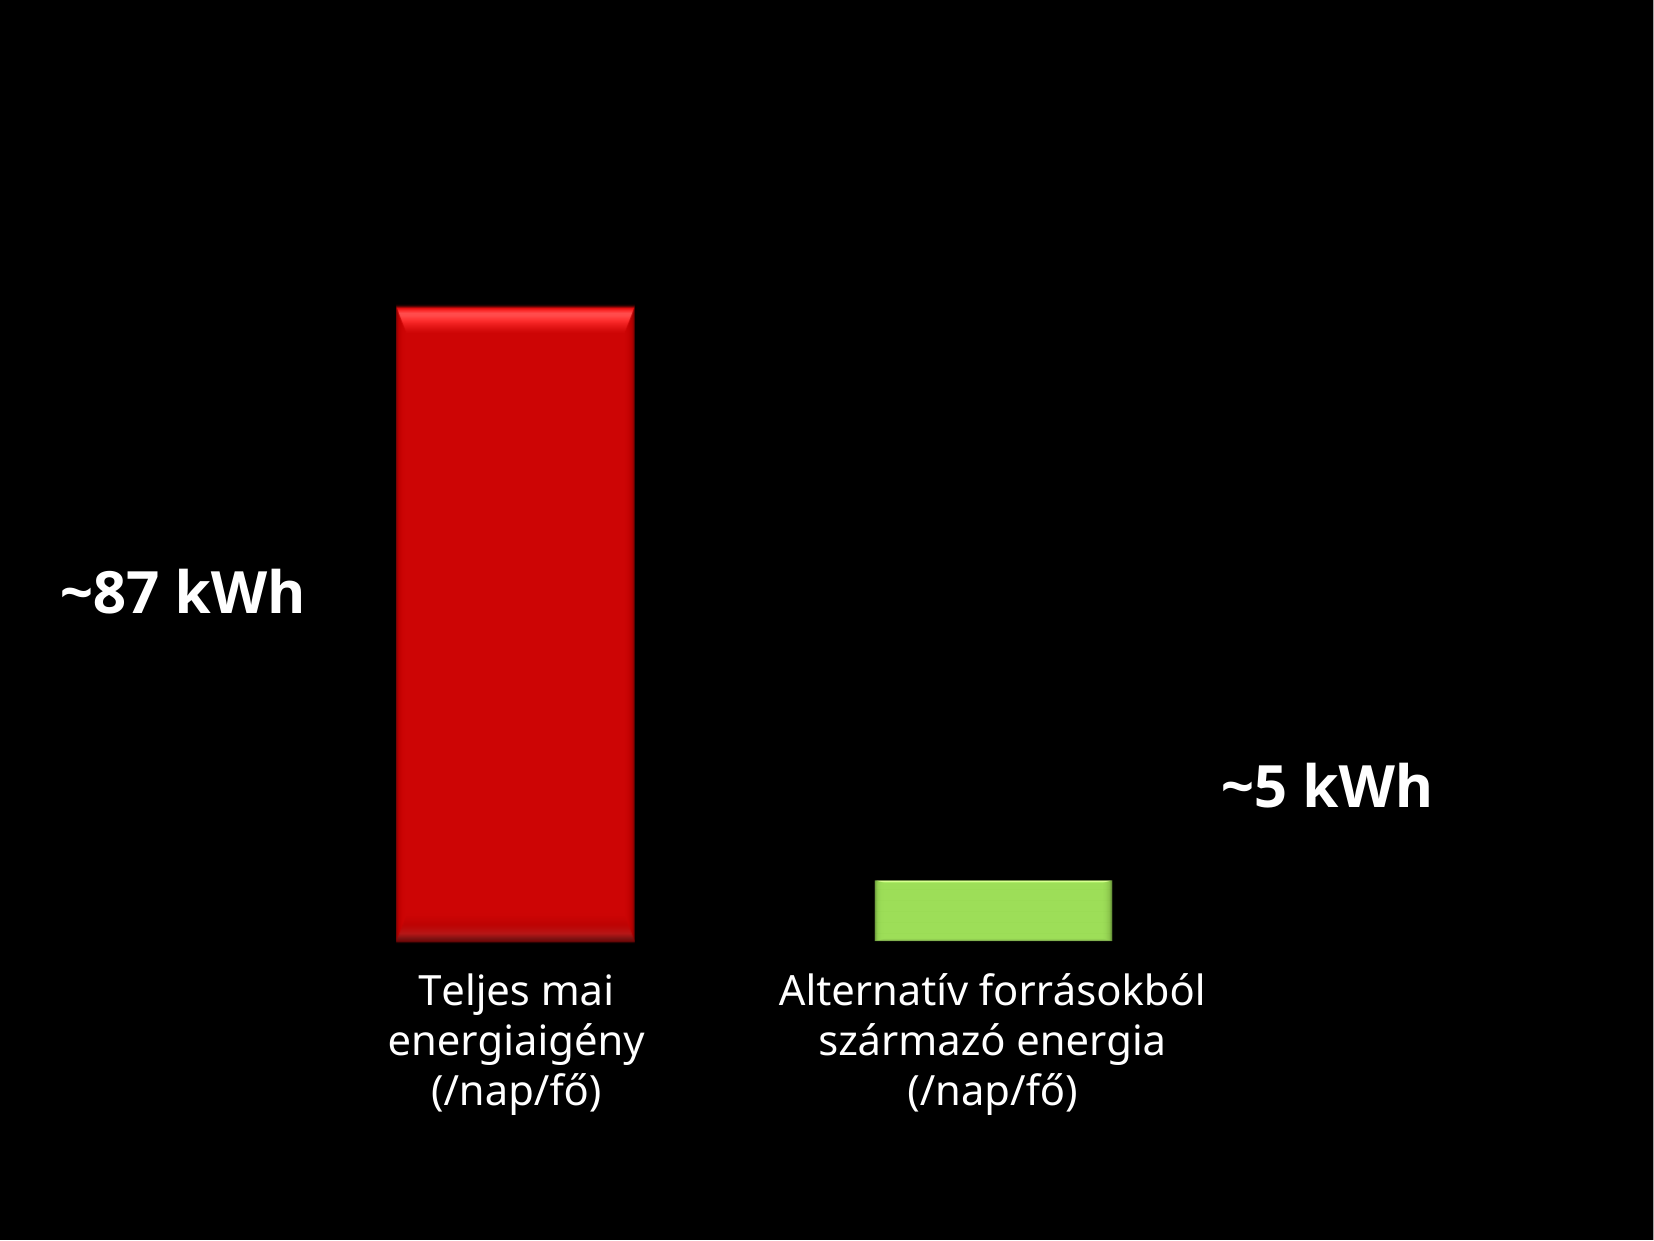

~87 kWh
 ~5 kWh
Teljes mai energiaigény
(/nap/fő)
Alternatív forrásokból származó energia
(/nap/fő)